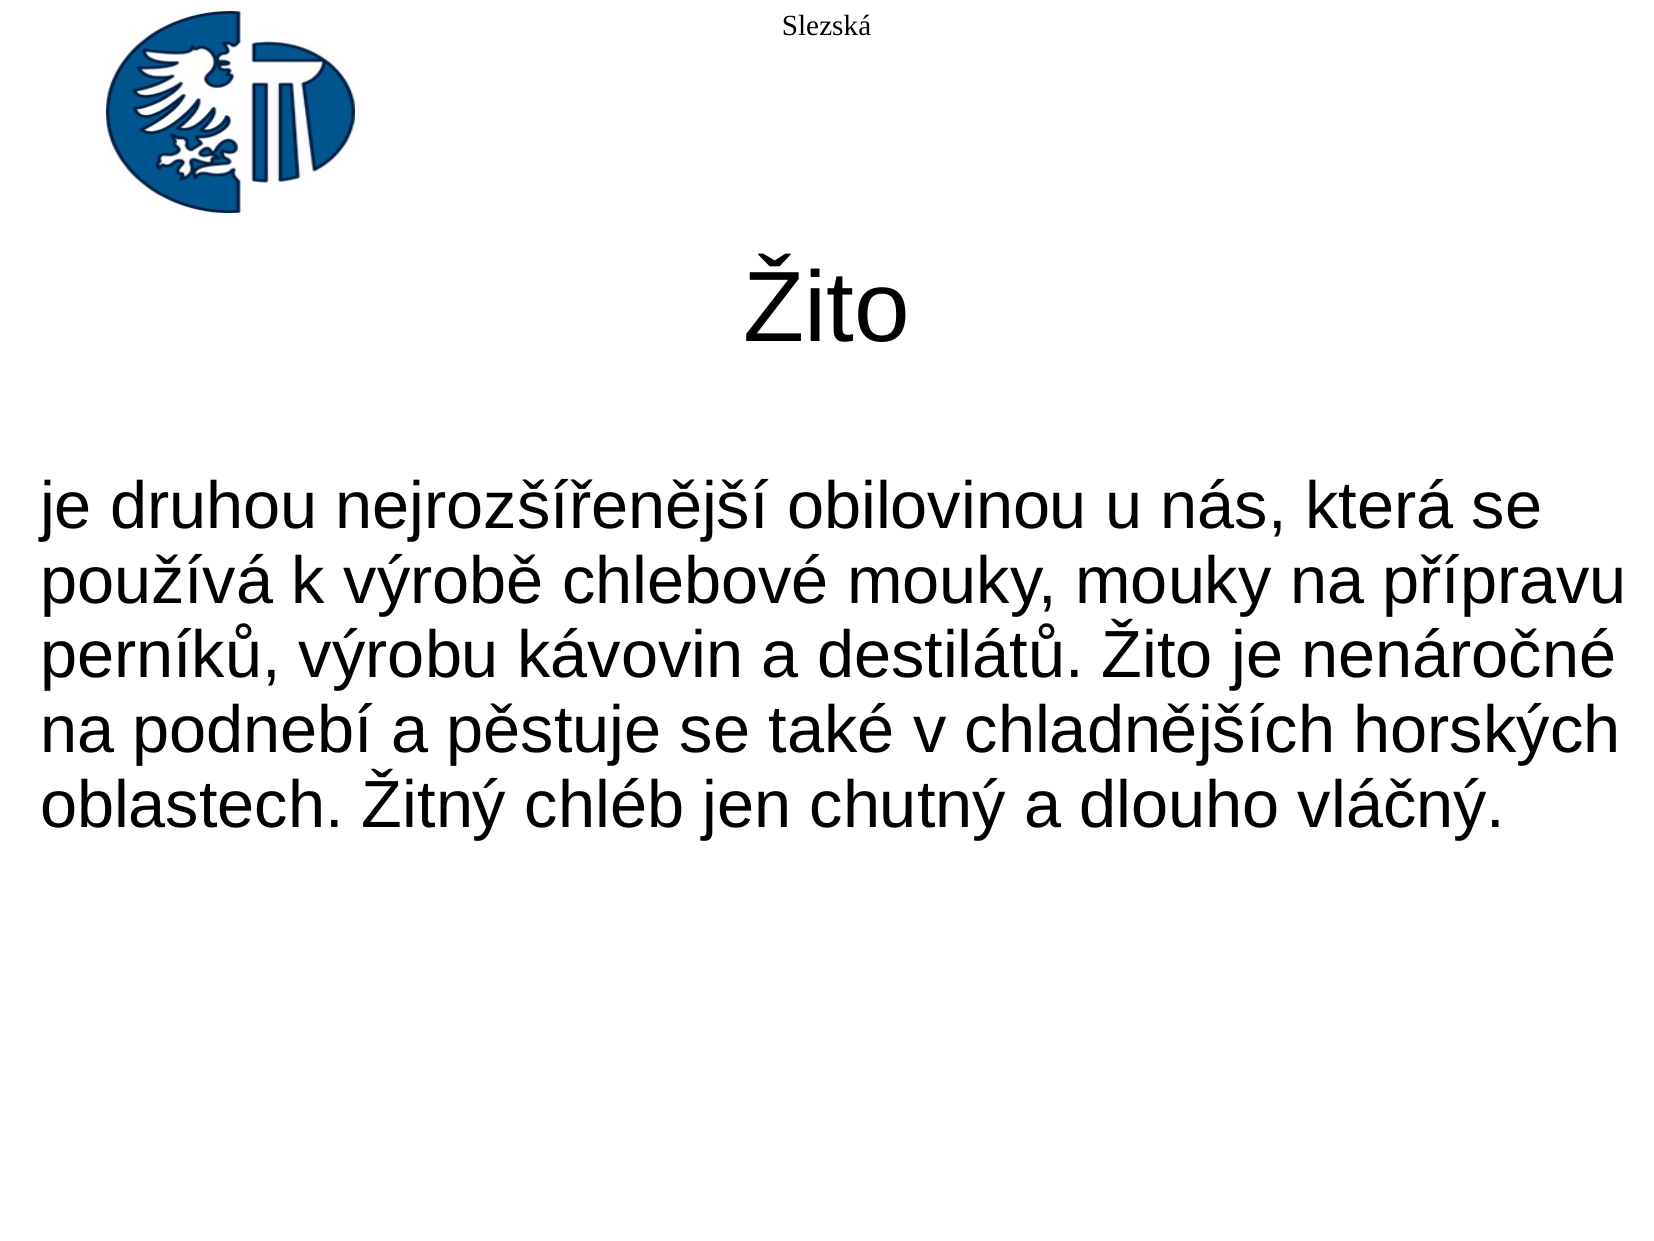

ahoj
# Žito
je druhou nejrozšířenější obilovinou u nás, která se používá k výrobě chlebové mouky, mouky na přípravu perníků, výrobu kávovin a destilátů. Žito je nenáročné na podnebí a pěstuje se také v chladnějších horských oblastech. Žitný chléb jen chutný a dlouho vláčný.